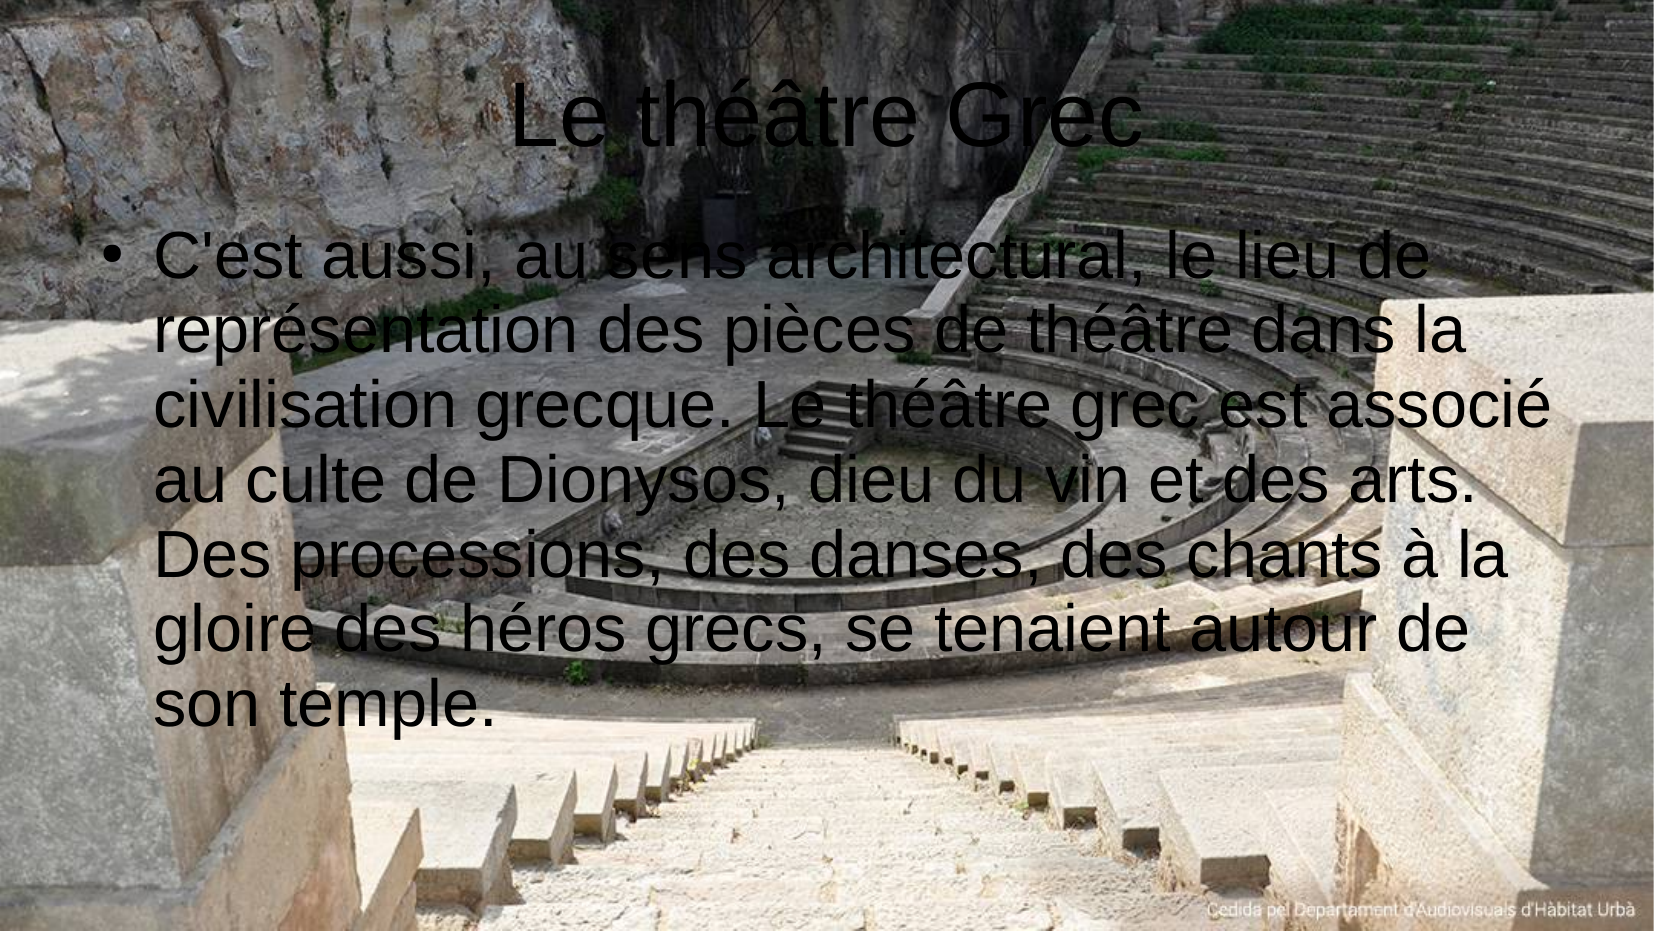

# Le théâtre Grec
C'est aussi, au sens architectural, le lieu de représentation des pièces de théâtre dans la civilisation grecque. Le théâtre grec est associé au culte de Dionysos, dieu du vin et des arts. Des processions, des danses, des chants à la gloire des héros grecs, se tenaient autour de son temple.